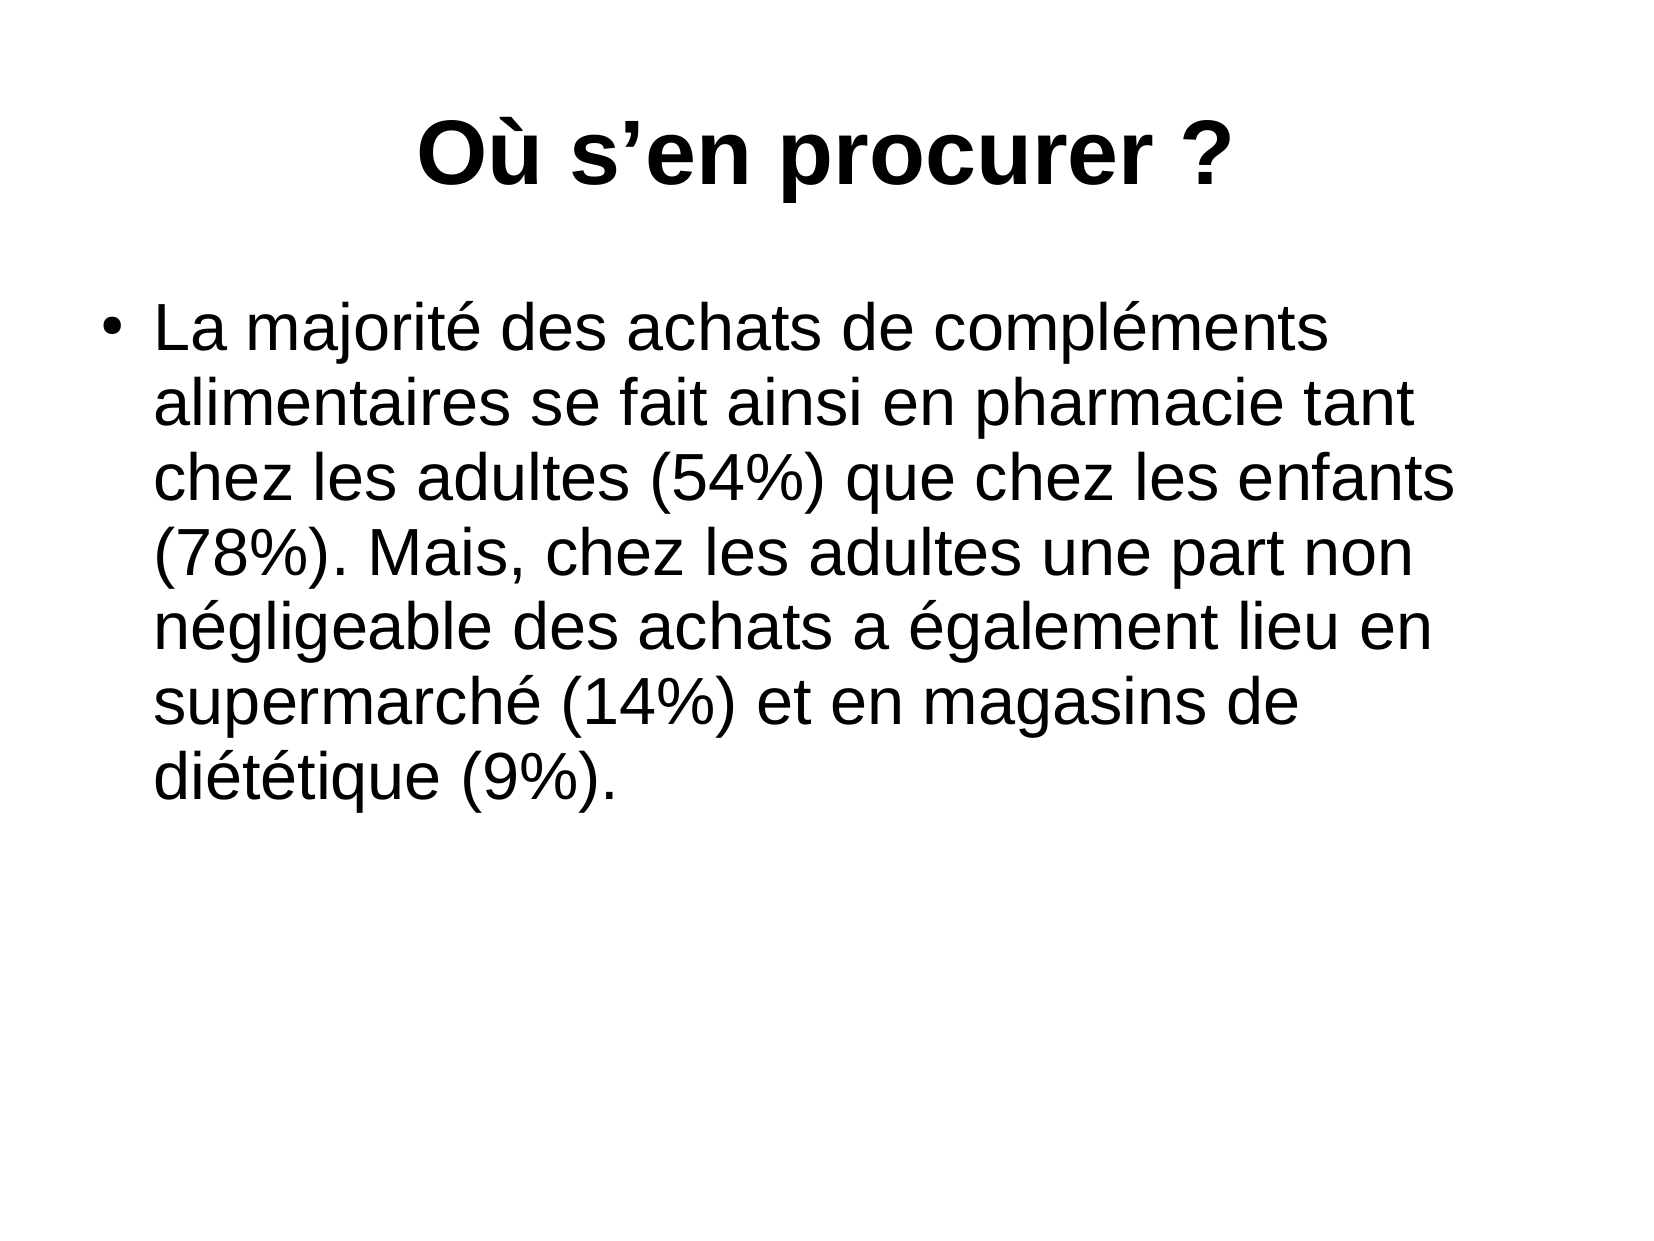

# Où s’en procurer ?
La majorité des achats de compléments alimentaires se fait ainsi en pharmacie tant chez les adultes (54%) que chez les enfants (78%). Mais, chez les adultes une part non négligeable des achats a également lieu en supermarché (14%) et en magasins de diététique (9%).